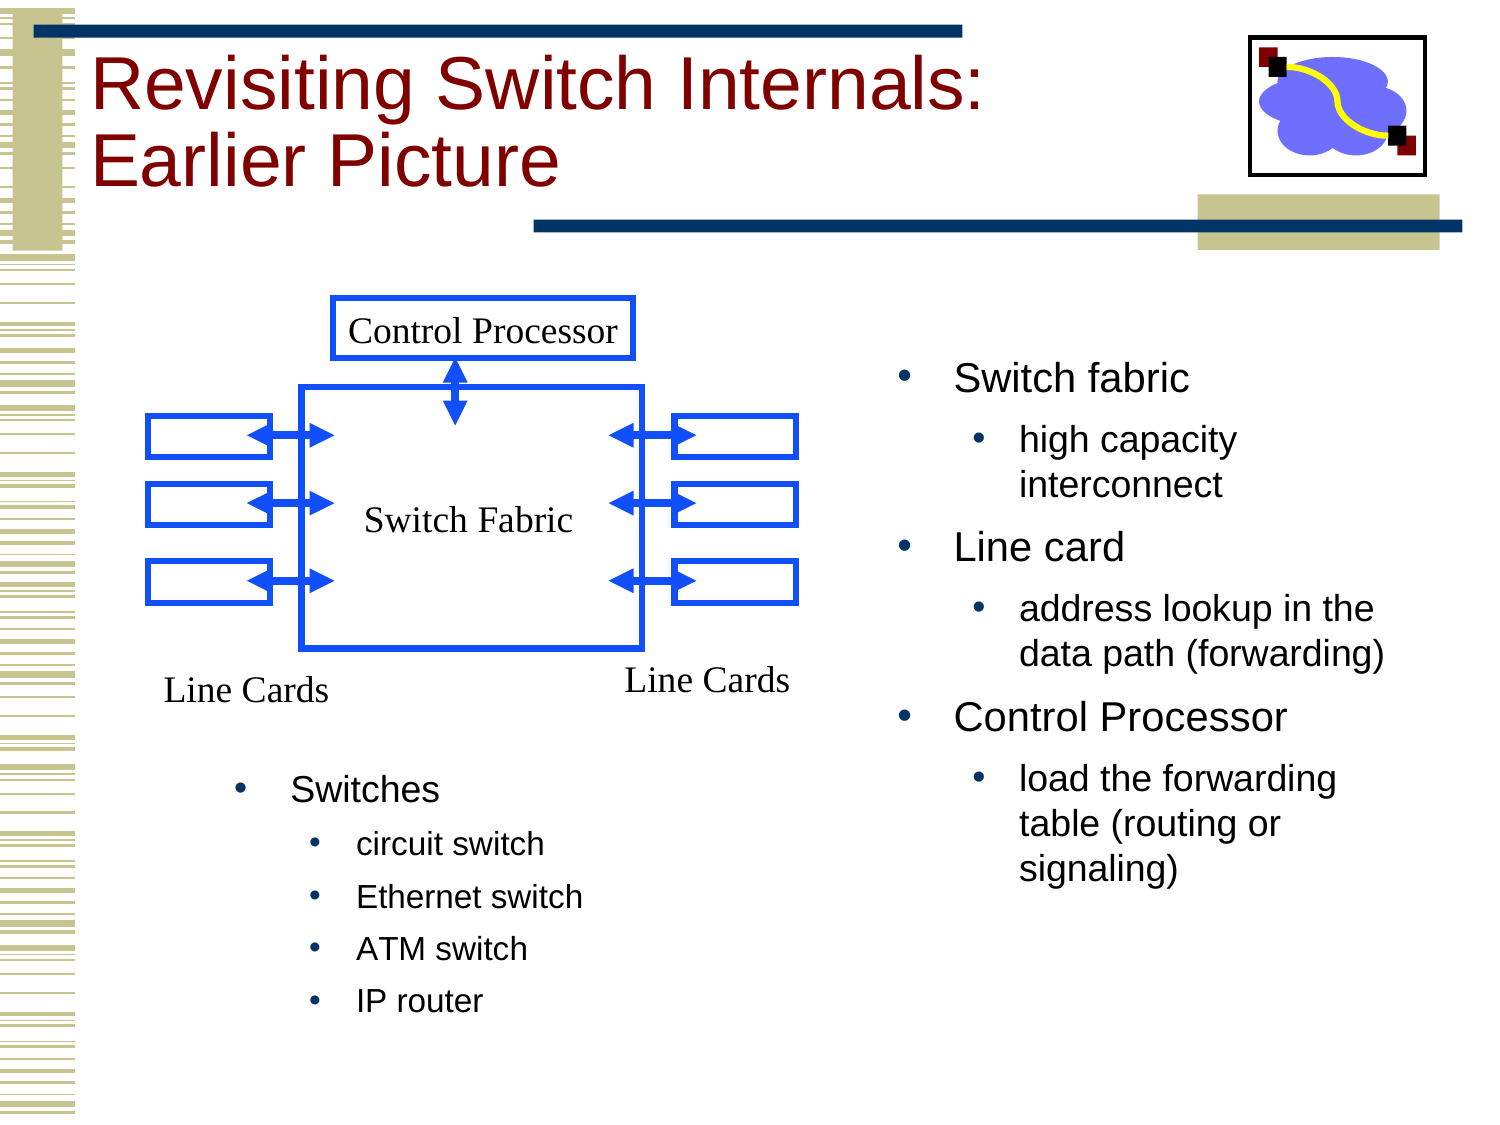

# Revisiting Switch Internals: Earlier Picture
Control Processor
 Switch Fabric
Line Cards
Line Cards
Switch fabric
high capacity interconnect
Line card
address lookup in the data path (forwarding)
Control Processor
load the forwarding table (routing or signaling)
Switches
circuit switch
Ethernet switch
ATM switch
IP router